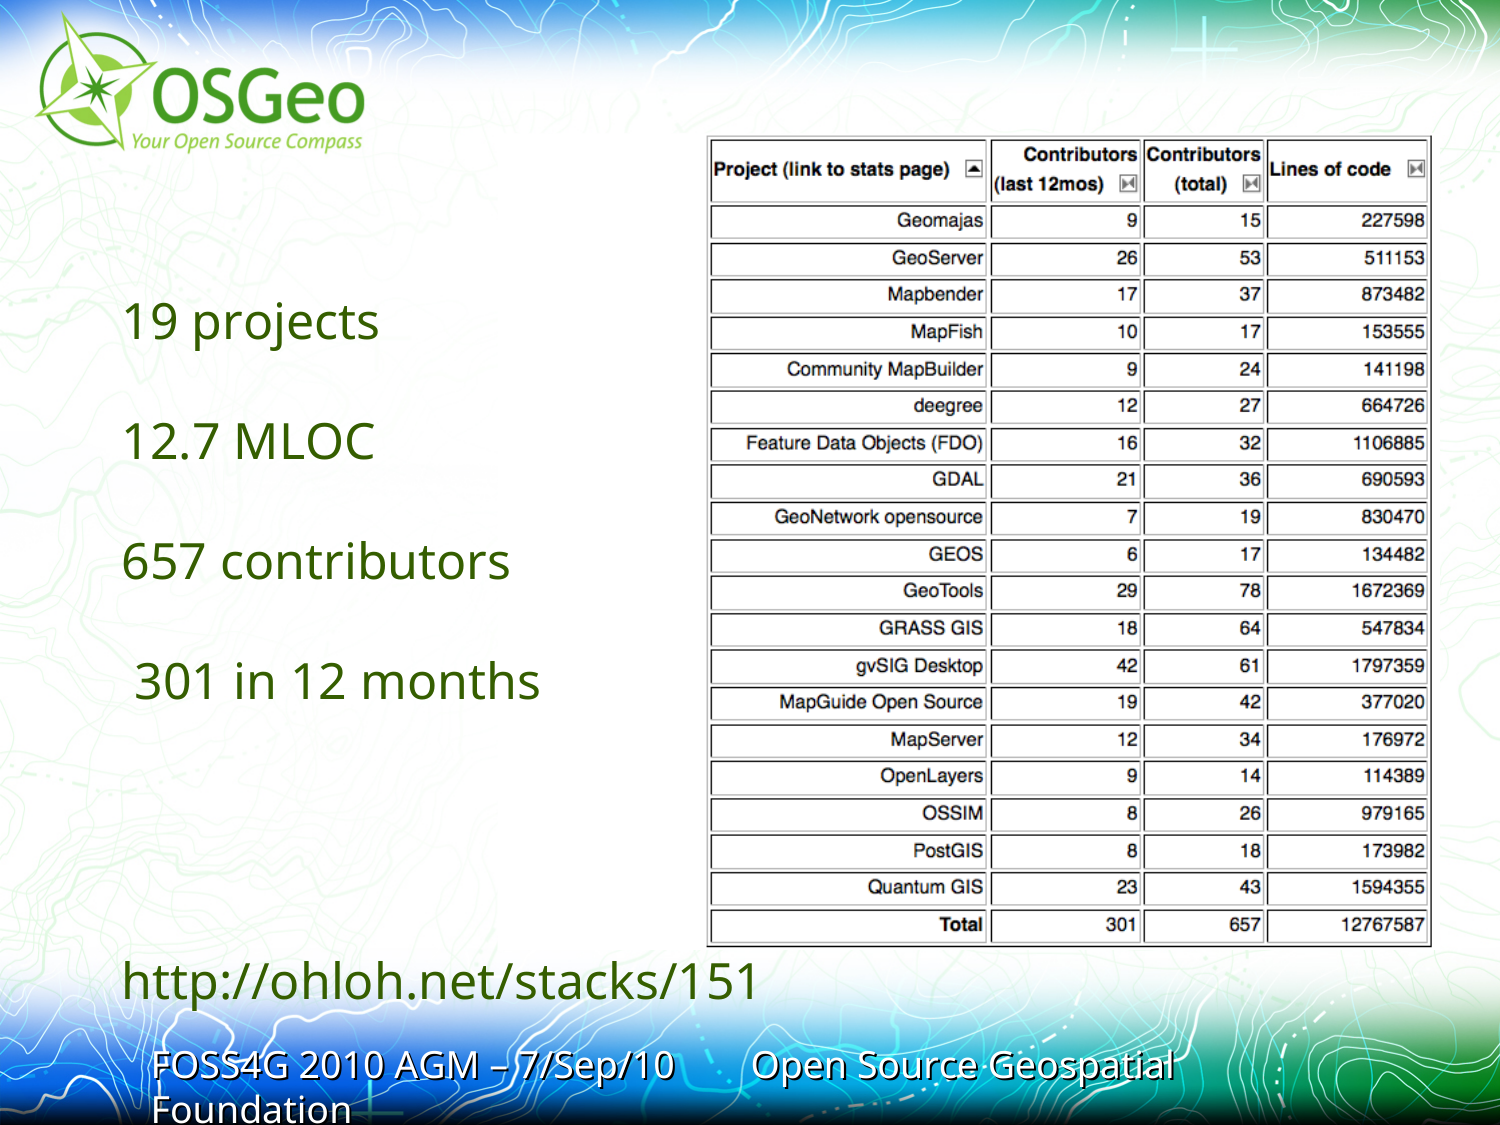

19 projects
12.7 MLOC
657 contributors
 301 in 12 months
http://ohloh.net/stacks/151